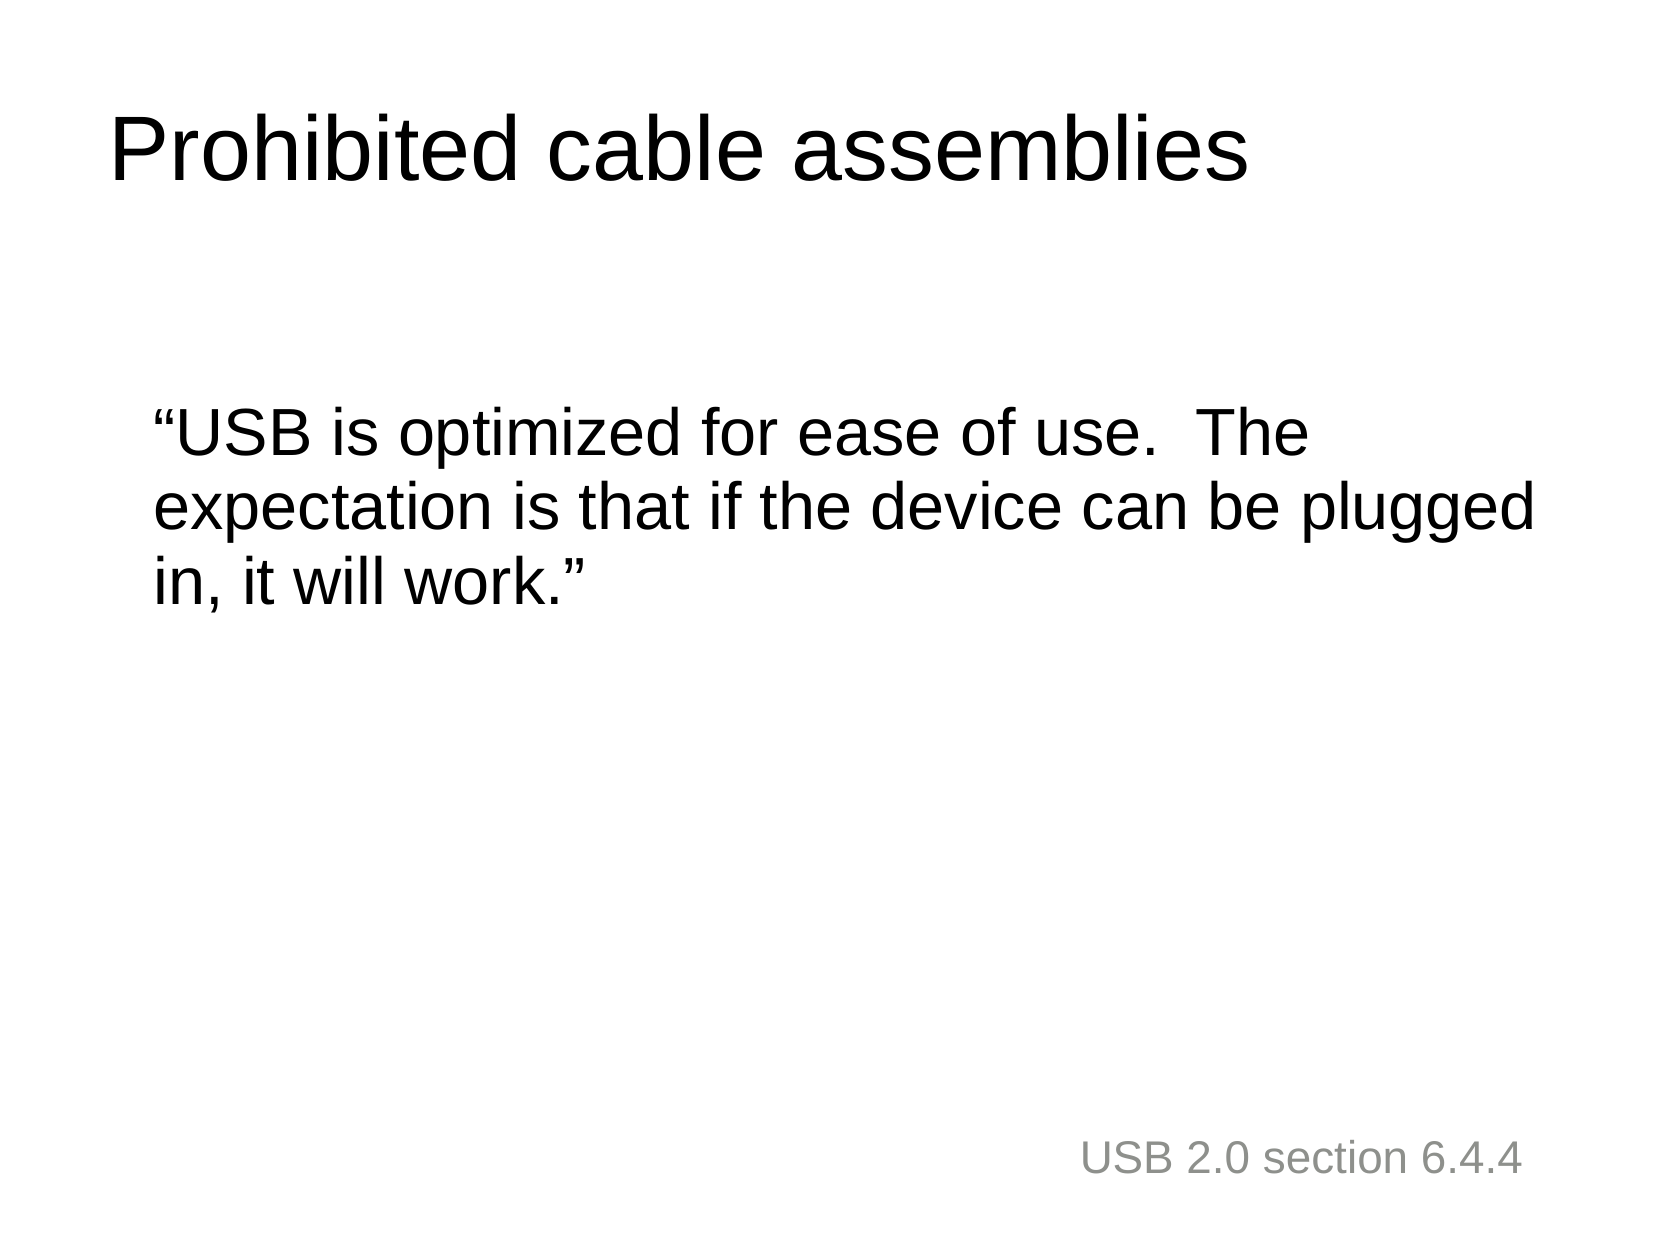

Prohibited cable assemblies
# “USB is optimized for ease of use. The expectation is that if the device can be plugged in, it will work.”
USB 2.0 section 6.4.4